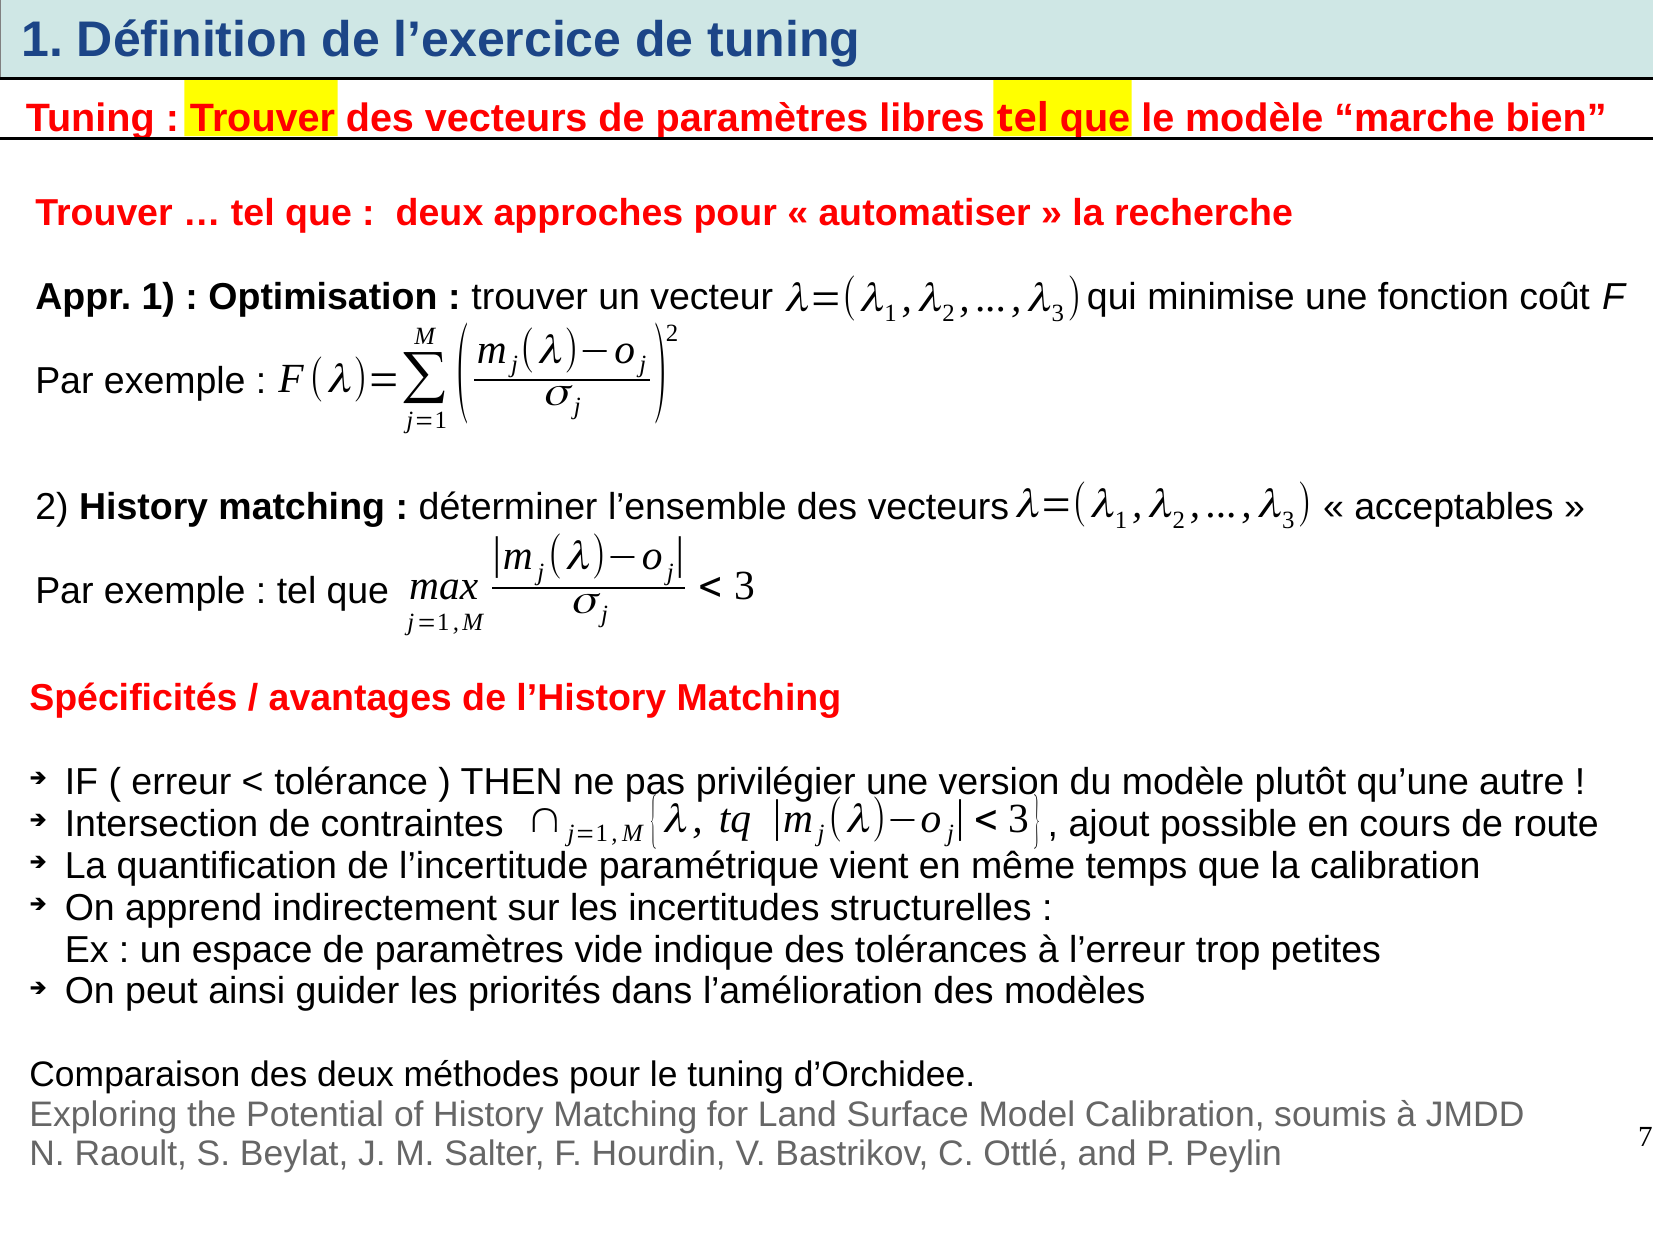

1. Définition de l’exercice de tuning
Tuning : Trouver des vecteurs de paramètres libres tel que le modèle “marche bien”
Trouver … tel que : deux approches pour « automatiser » la recherche
Appr. 1) : Optimisation : trouver un vecteur qui minimise une fonction coût F
Par exemple :
2) History matching : déterminer l’ensemble des vecteurs « acceptables »
Par exemple : tel que
Spécificités / avantages de l’History Matching
IF ( erreur < tolérance ) THEN ne pas privilégier une version du modèle plutôt qu’une autre !
Intersection de contraintes , ajout possible en cours de route
La quantification de l’incertitude paramétrique vient en même temps que la calibration
On apprend indirectement sur les incertitudes structurelles :
Ex : un espace de paramètres vide indique des tolérances à l’erreur trop petites
On peut ainsi guider les priorités dans l’amélioration des modèles
Comparaison des deux méthodes pour le tuning d’Orchidee.
Exploring the Potential of History Matching for Land Surface Model Calibration, soumis à JMDD
N. Raoult, S. Beylat, J. M. Salter, F. Hourdin, V. Bastrikov, C. Ottlé, and P. Peylin
7